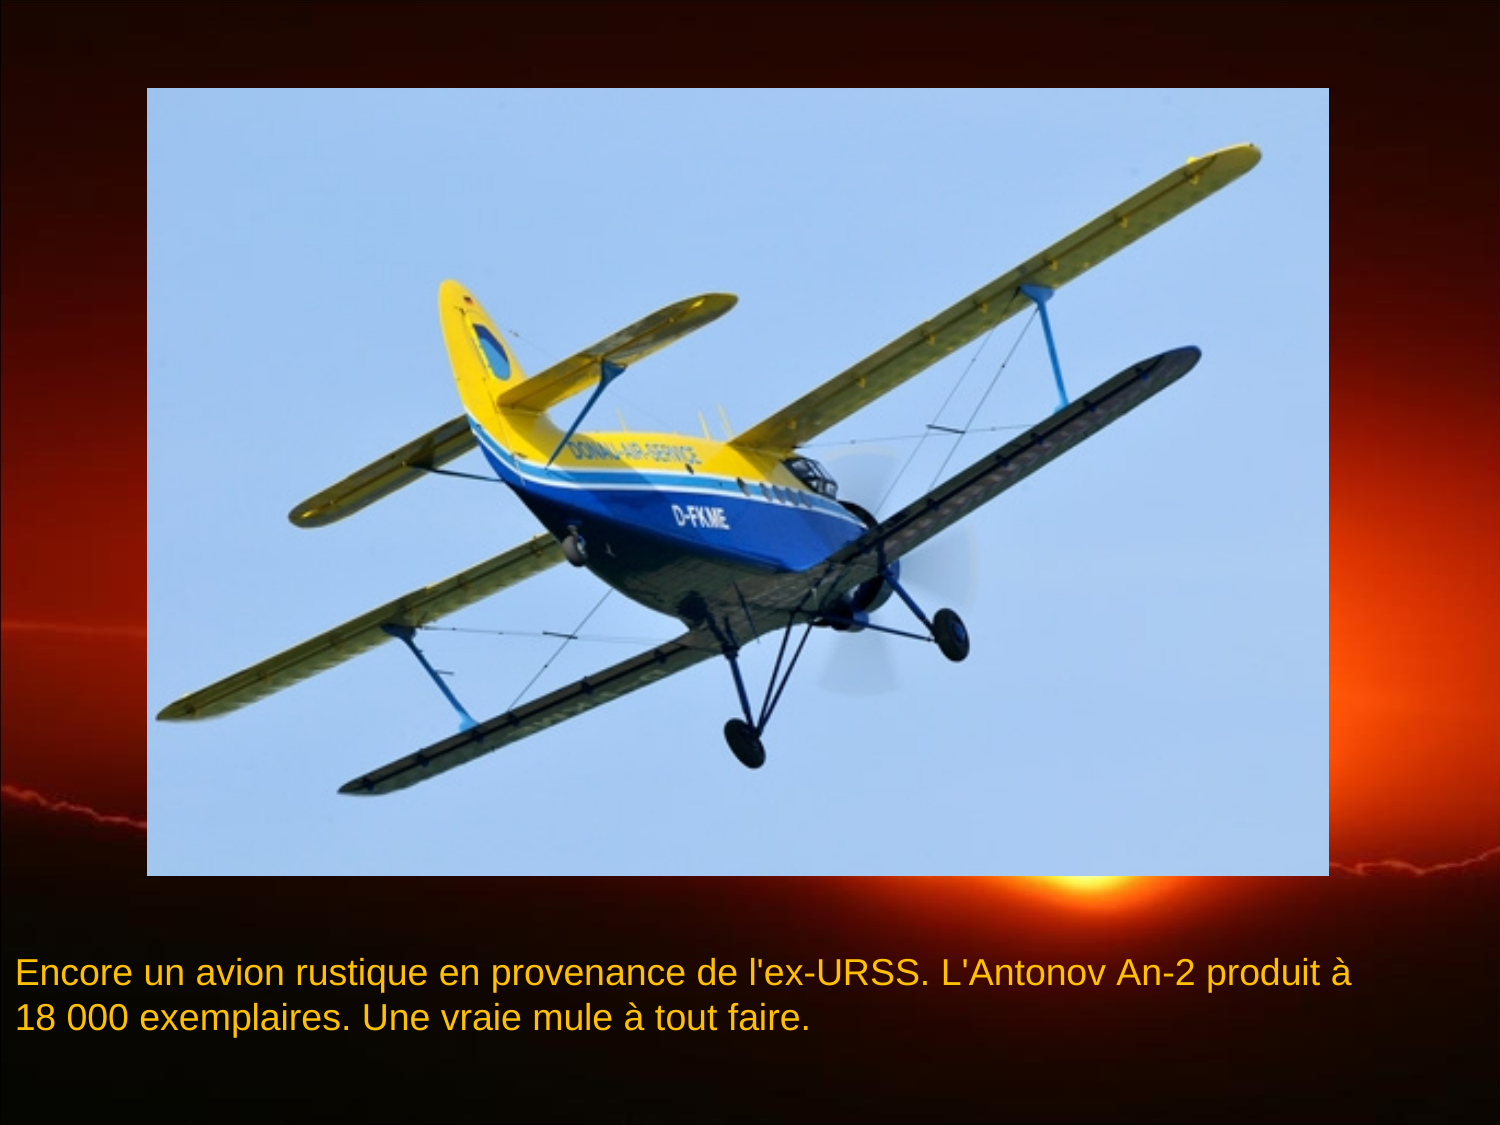

Encore un avion rustique en provenance de l'ex-URSS. L'Antonov An-2 produit à
18 000 exemplaires. Une vraie mule à tout faire.